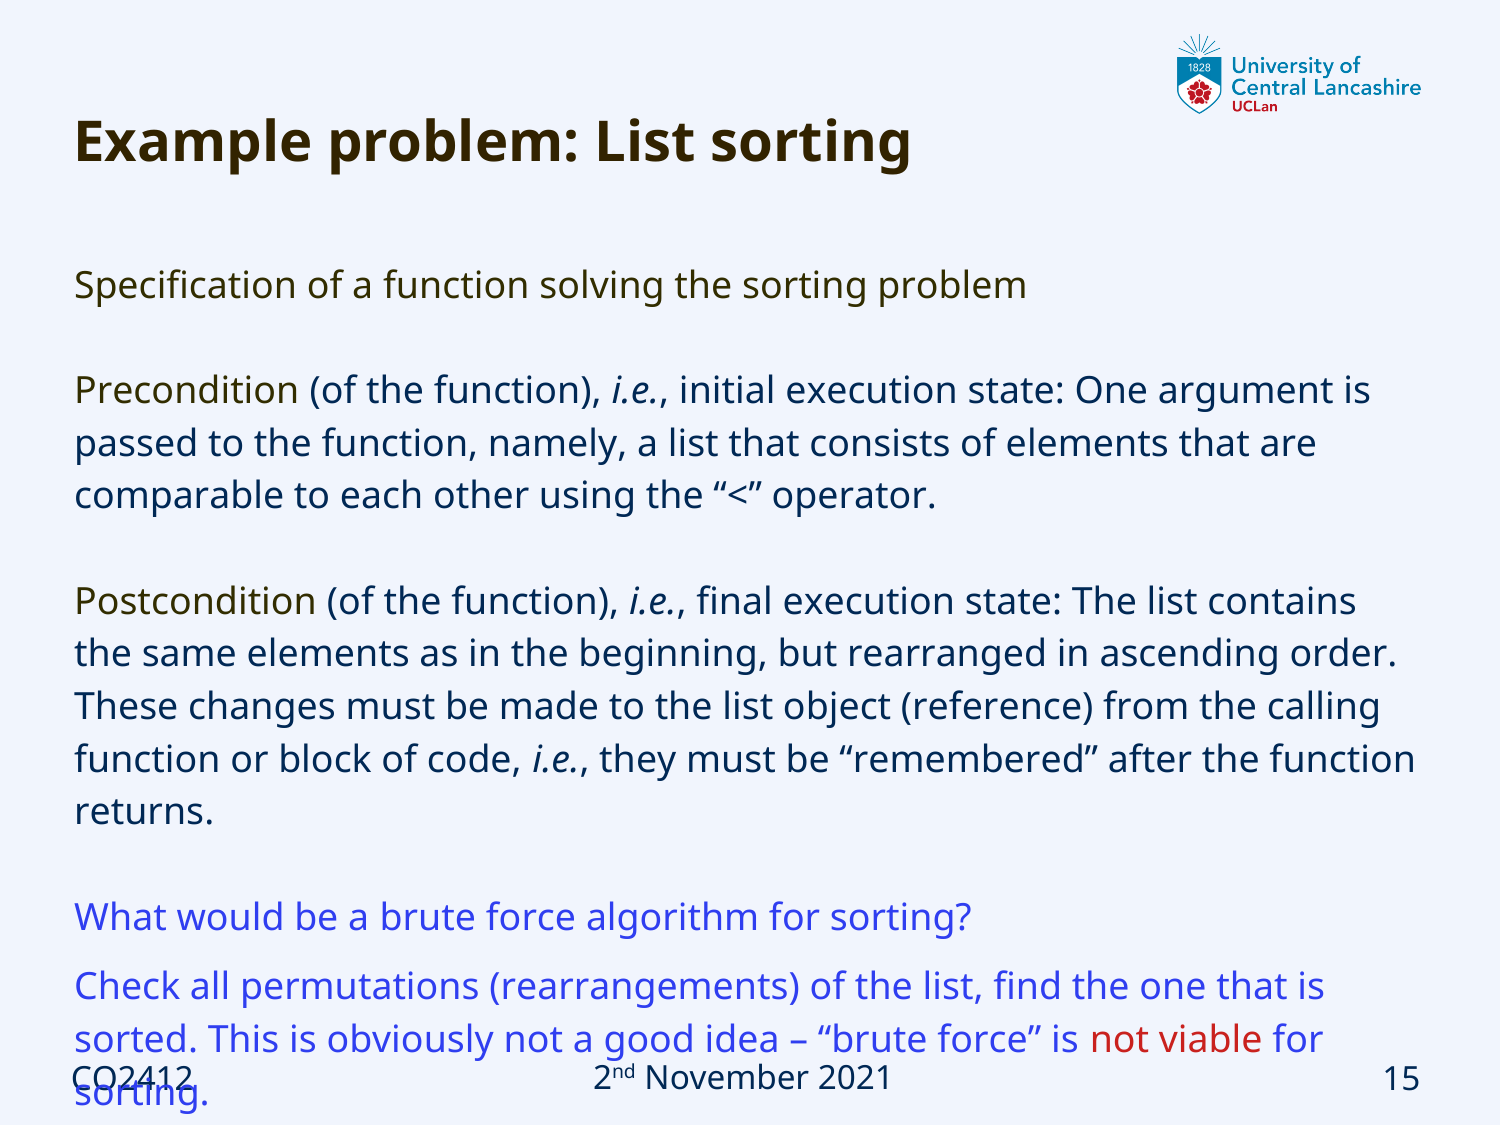

# Example problem: List sorting
Specification of a function solving the sorting problem
Precondition (of the function), i.e., initial execution state: One argument is passed to the function, namely, a list that consists of elements that are comparable to each other using the “<” operator.
Postcondition (of the function), i.e., final execution state: The list contains the same elements as in the beginning, but rearranged in ascending order. These changes must be made to the list object (reference) from the calling function or block of code, i.e., they must be “remembered” after the function returns.
What would be a brute force algorithm for sorting?
Check all permutations (rearrangements) of the list, find the one that is sorted. This is obviously not a good idea – “brute force” is not viable for sorting.